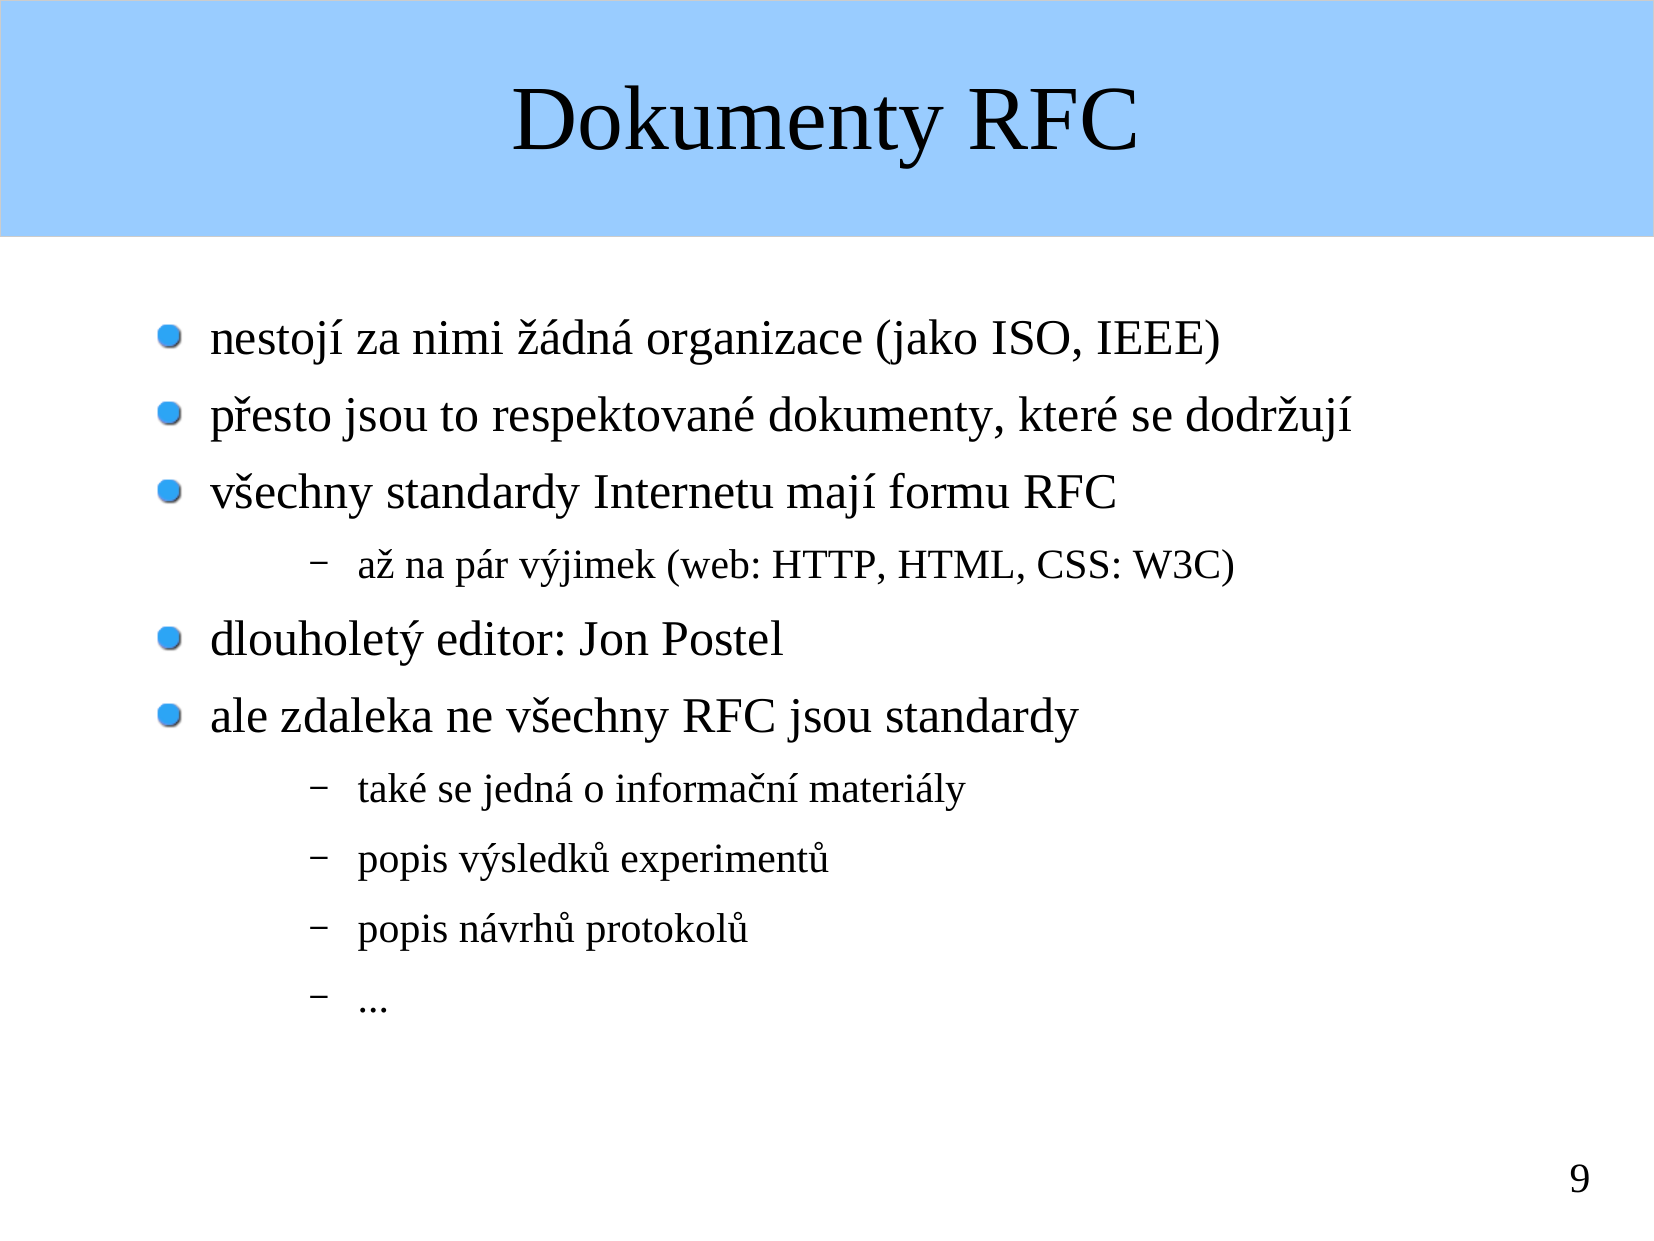

# Dokumenty RFC
nestojí za nimi žádná organizace (jako ISO, IEEE)
přesto jsou to respektované dokumenty, které se dodržují
všechny standardy Internetu mají formu RFC
až na pár výjimek (web: HTTP, HTML, CSS: W3C)
dlouholetý editor: Jon Postel
ale zdaleka ne všechny RFC jsou standardy
také se jedná o informační materiály
popis výsledků experimentů
popis návrhů protokolů
...